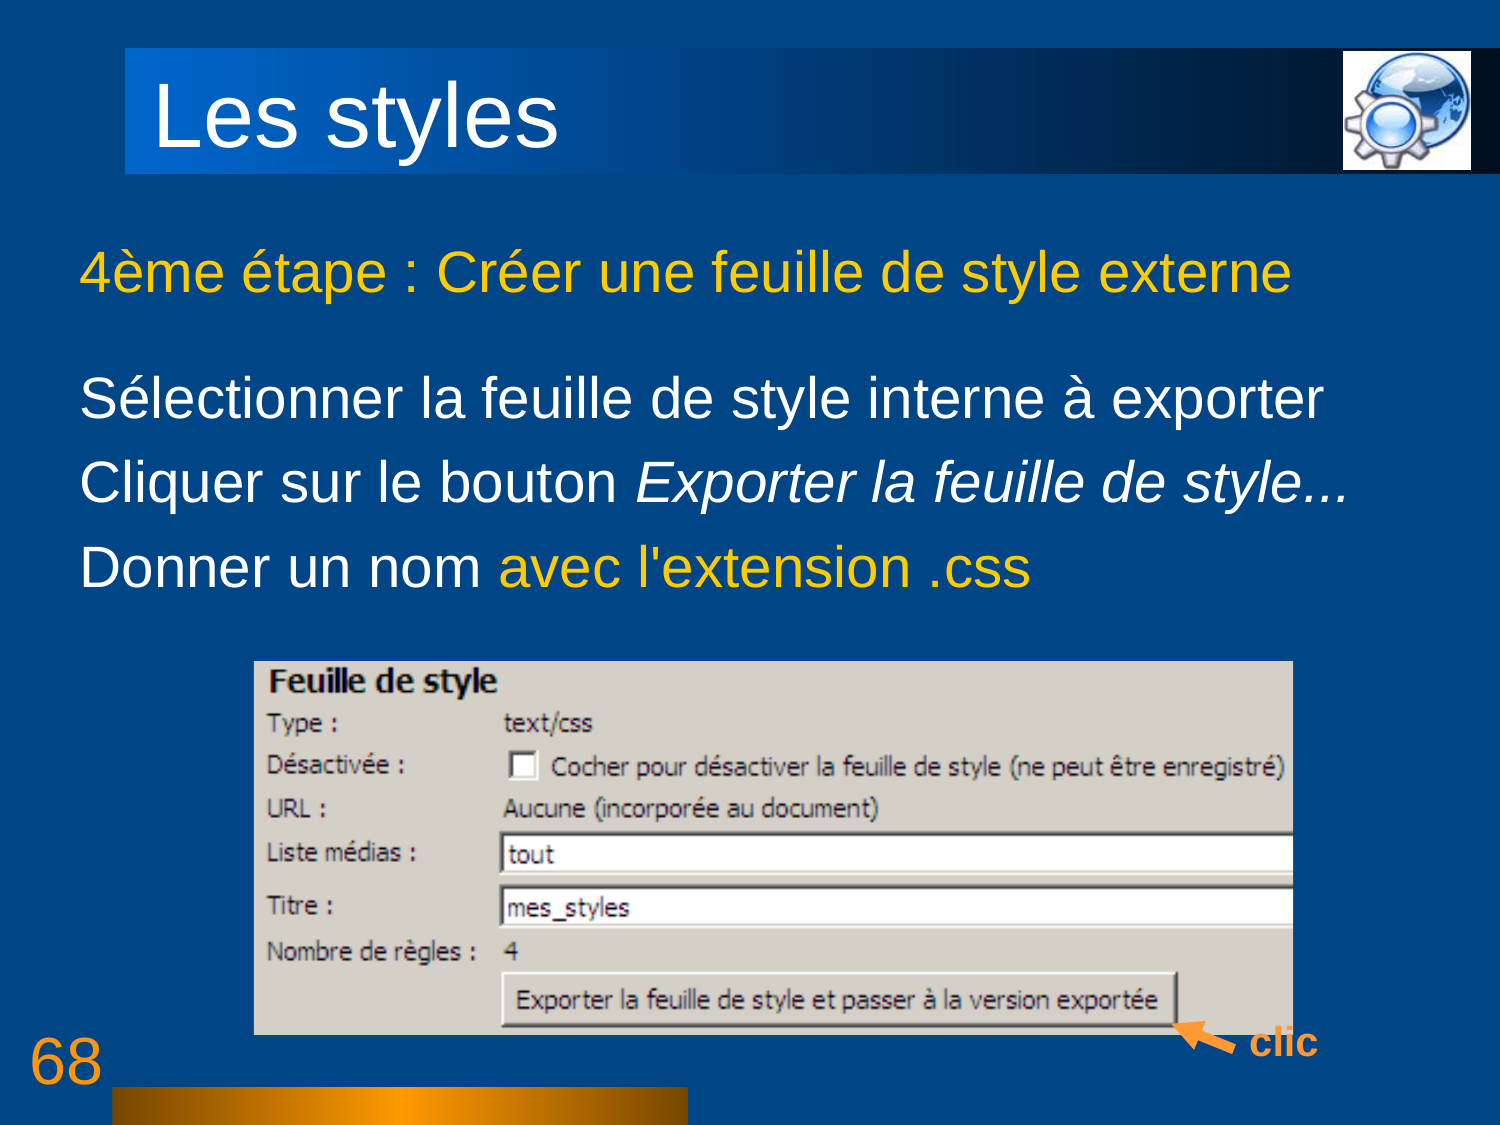

Les styles
# 4ème étape : Créer une feuille de style externe
Sélectionner la feuille de style interne à exporter
Cliquer sur le bouton Exporter la feuille de style...
Donner un nom avec l'extension .css
clic